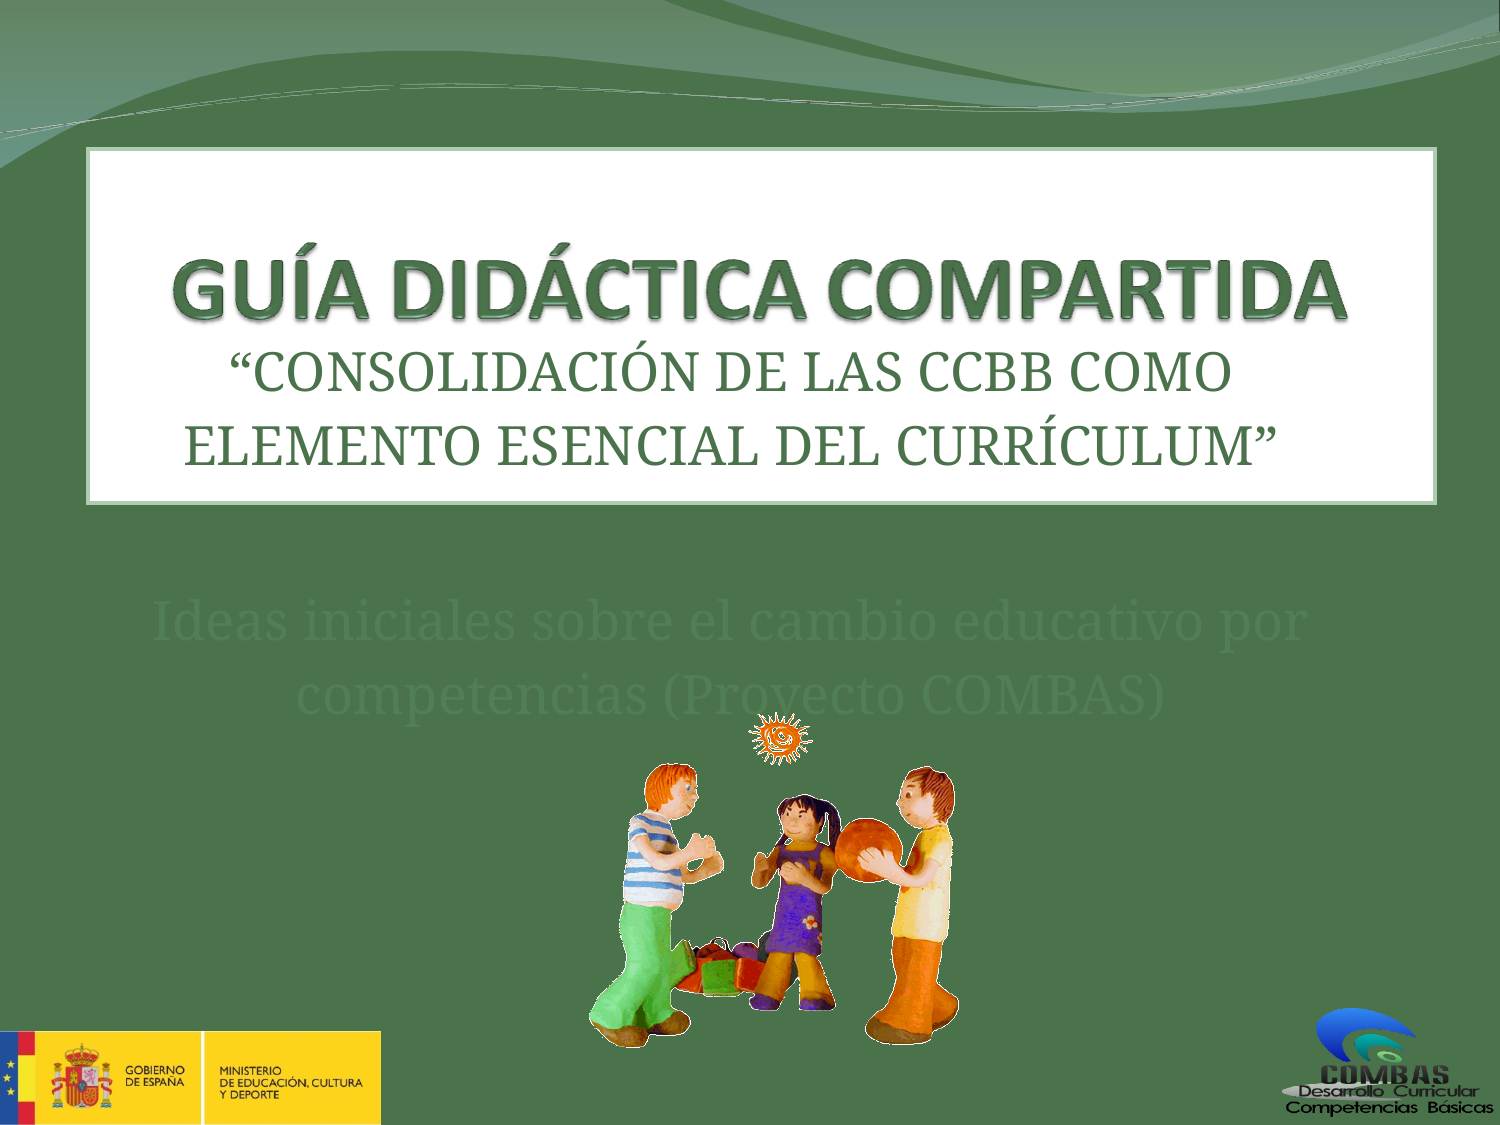

“CONSOLIDACIÓN DE LAS CCBB COMO ELEMENTO ESENCIAL DEL CURRÍCULUM”
Ideas iniciales sobre el cambio educativo por competencias (Proyecto COMBAS)